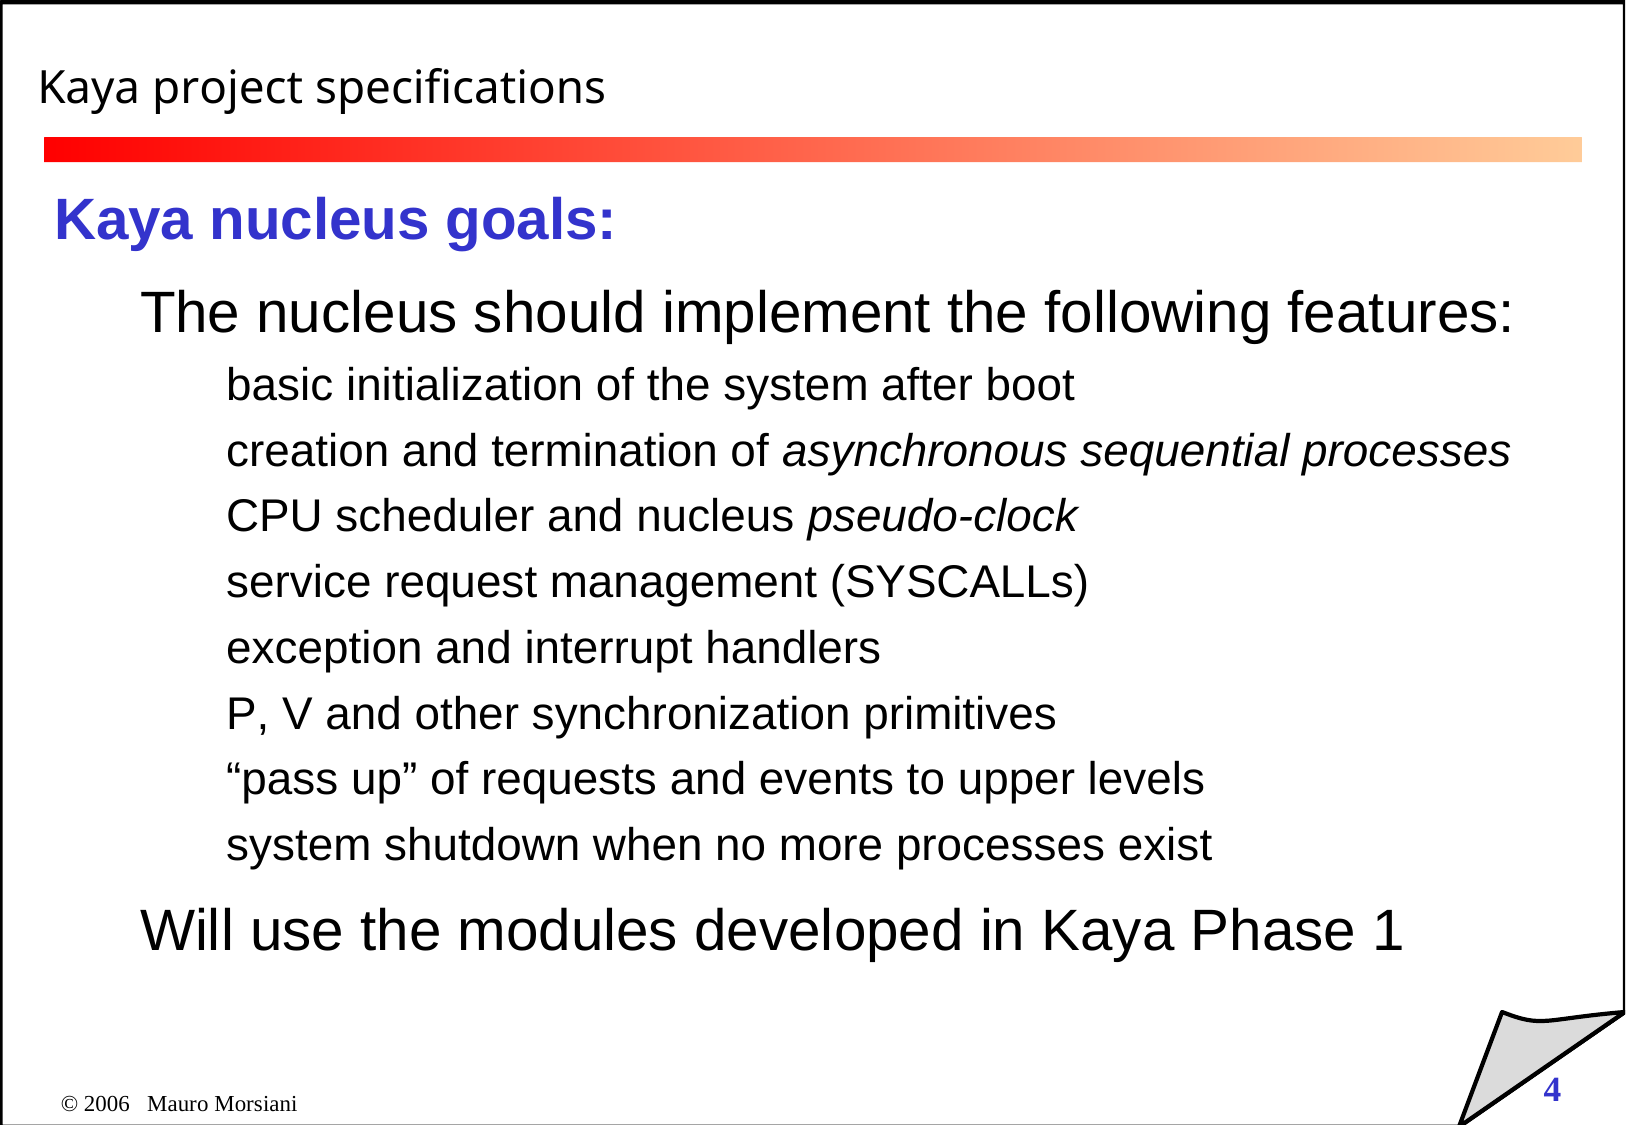

# Kaya project specifications
Kaya nucleus goals:
The nucleus should implement the following features:
basic initialization of the system after boot
creation and termination of asynchronous sequential processes
CPU scheduler and nucleus pseudo-clock
service request management (SYSCALLs)
exception and interrupt handlers
P, V and other synchronization primitives
“pass up” of requests and events to upper levels
system shutdown when no more processes exist
Will use the modules developed in Kaya Phase 1